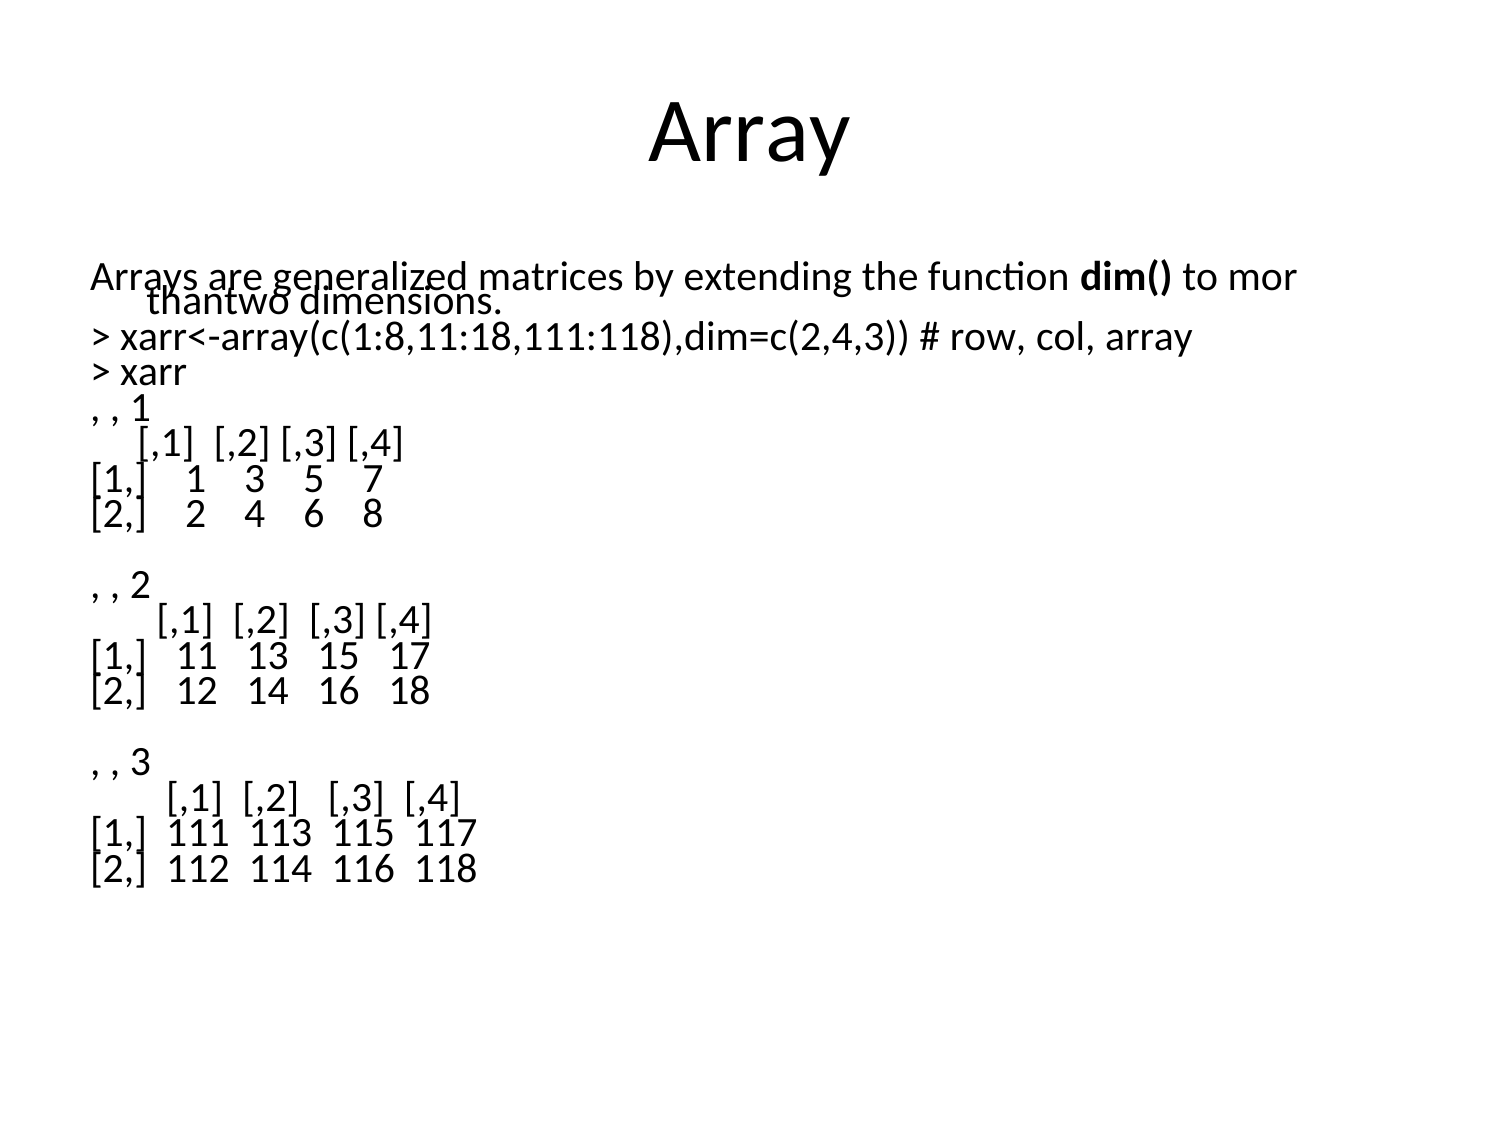

# Array
Arrays are generalized matrices by extending the function dim() to mor thantwo dimensions.
> xarr<-array(c(1:8,11:18,111:118),dim=c(2,4,3)) # row, col, array
> xarr
, , 1
 [,1] [,2] [,3] [,4]
[1,] 1 3 5 7
[2,] 2 4 6 8
, , 2
 [,1] [,2] [,3] [,4]
[1,] 11 13 15 17
[2,] 12 14 16 18
, , 3
 [,1] [,2] [,3] [,4]
[1,] 111 113 115 117
[2,] 112 114 116 118